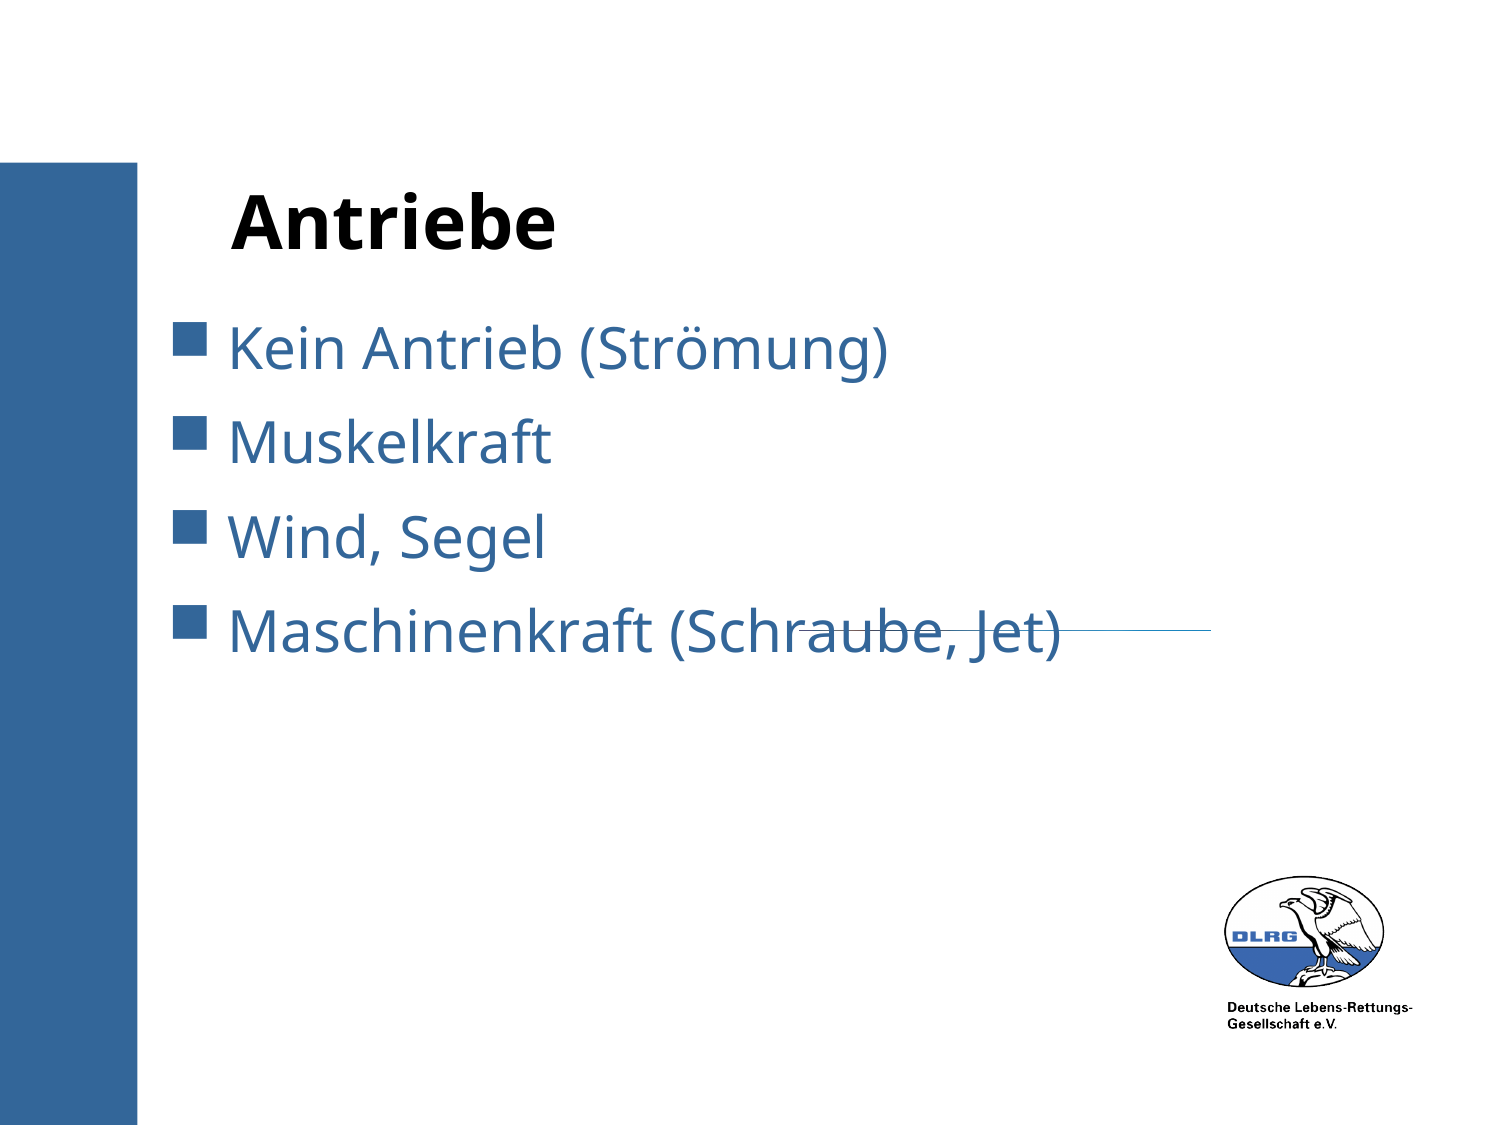

#
Antriebe
 Kein Antrieb (Strömung)
 Muskelkraft
 Wind, Segel
 Maschinenkraft (Schraube, Jet)